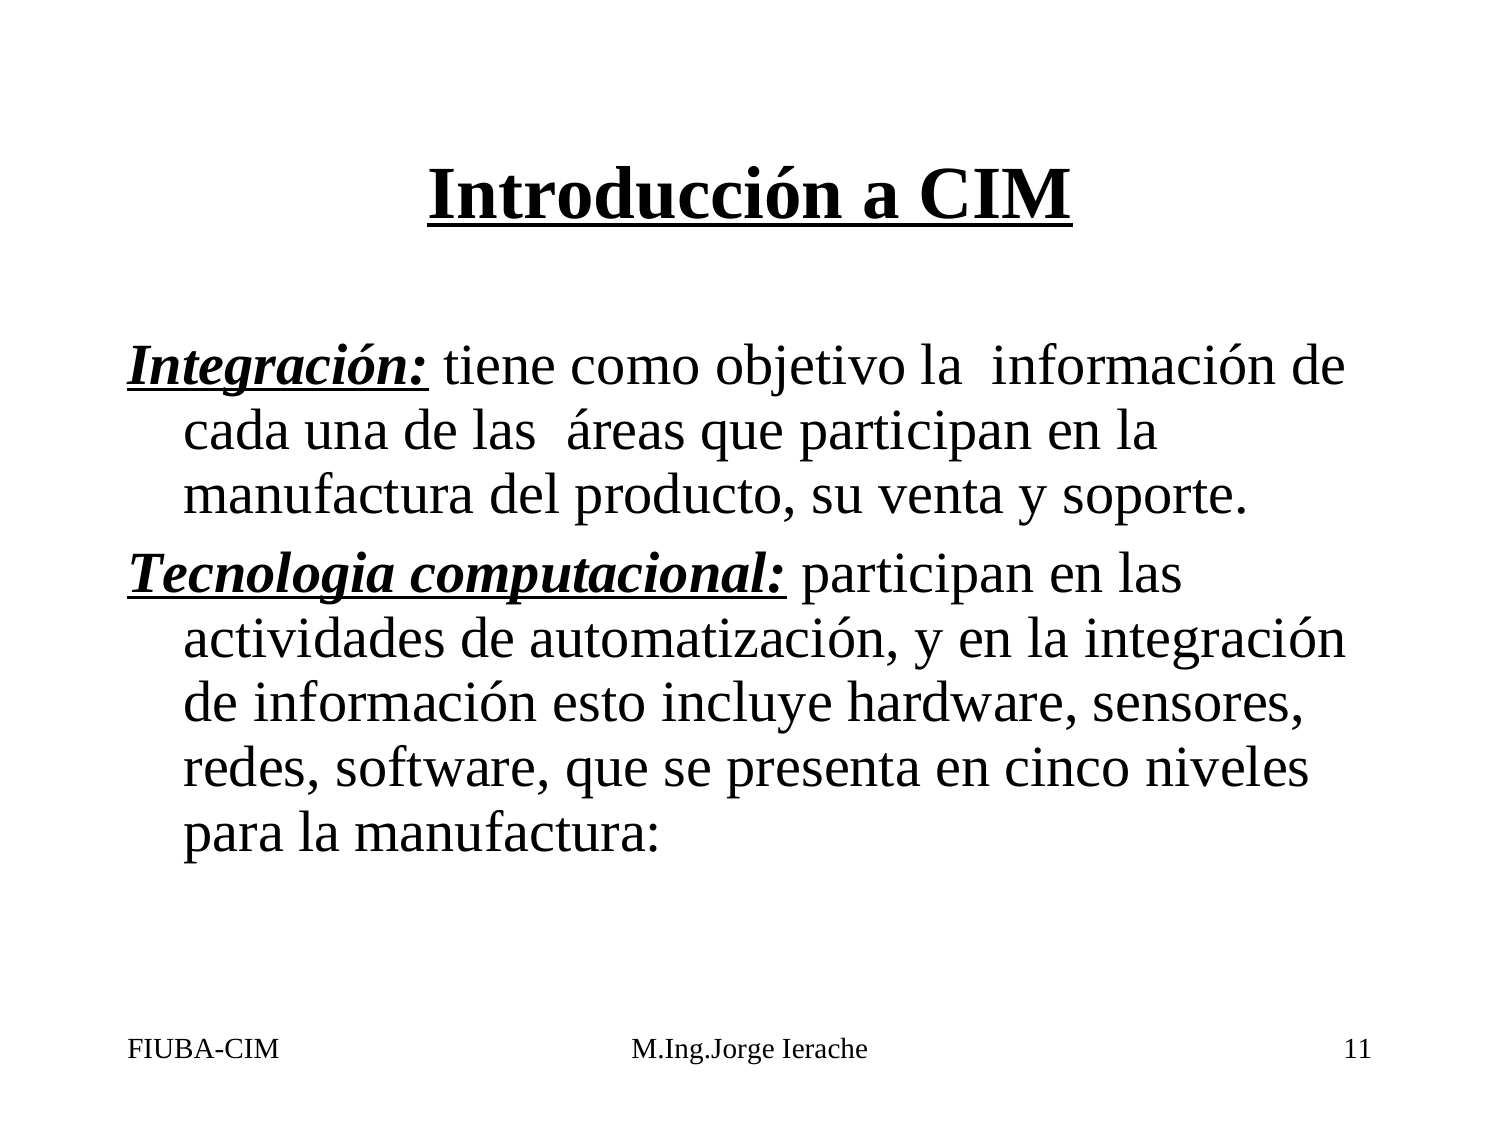

# Introducción a CIM
Integración: tiene como objetivo la información de cada una de las áreas que participan en la manufactura del producto, su venta y soporte.
Tecnologia computacional: participan en las actividades de automatización, y en la integración de información esto incluye hardware, sensores, redes, software, que se presenta en cinco niveles para la manufactura:
FIUBA-CIM
M.Ing.Jorge Ierache
11